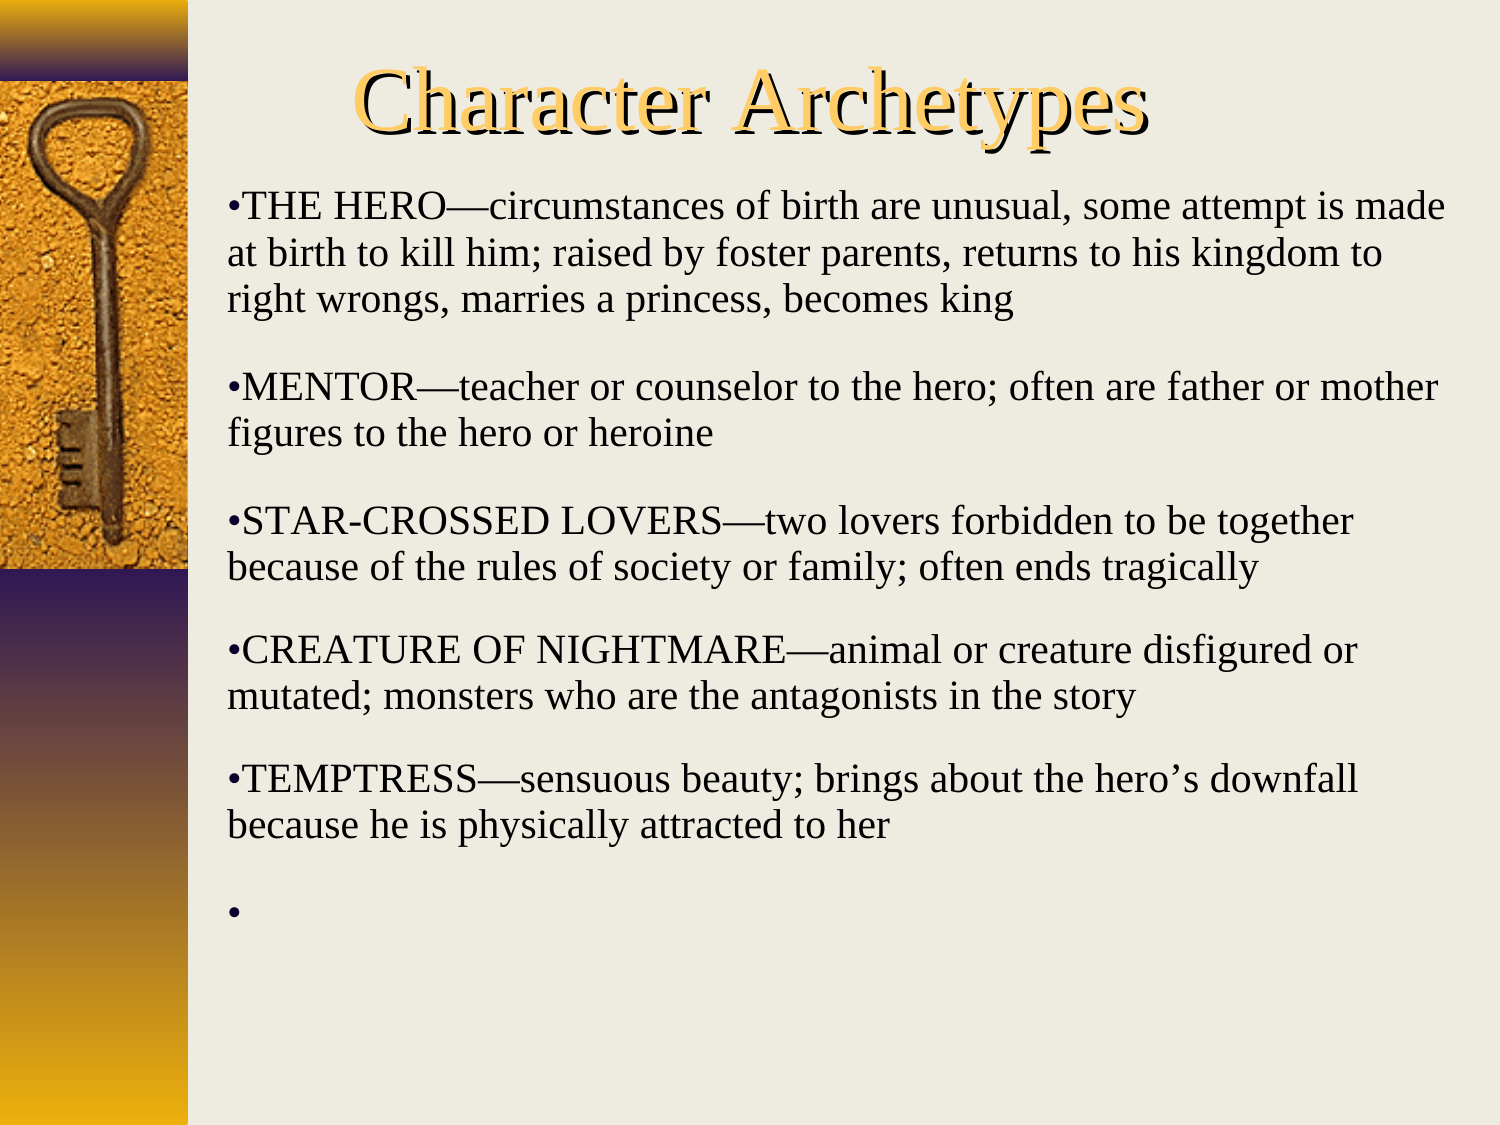

# Character Archetypes
THE HERO—circumstances of birth are unusual, some attempt is made at birth to kill him; raised by foster parents, returns to his kingdom to right wrongs, marries a princess, becomes king
MENTOR—teacher or counselor to the hero; often are father or mother figures to the hero or heroine
STAR-CROSSED LOVERS—two lovers forbidden to be together because of the rules of society or family; often ends tragically
CREATURE OF NIGHTMARE—animal or creature disfigured or mutated; monsters who are the antagonists in the story
TEMPTRESS—sensuous beauty; brings about the hero’s downfall because he is physically attracted to her